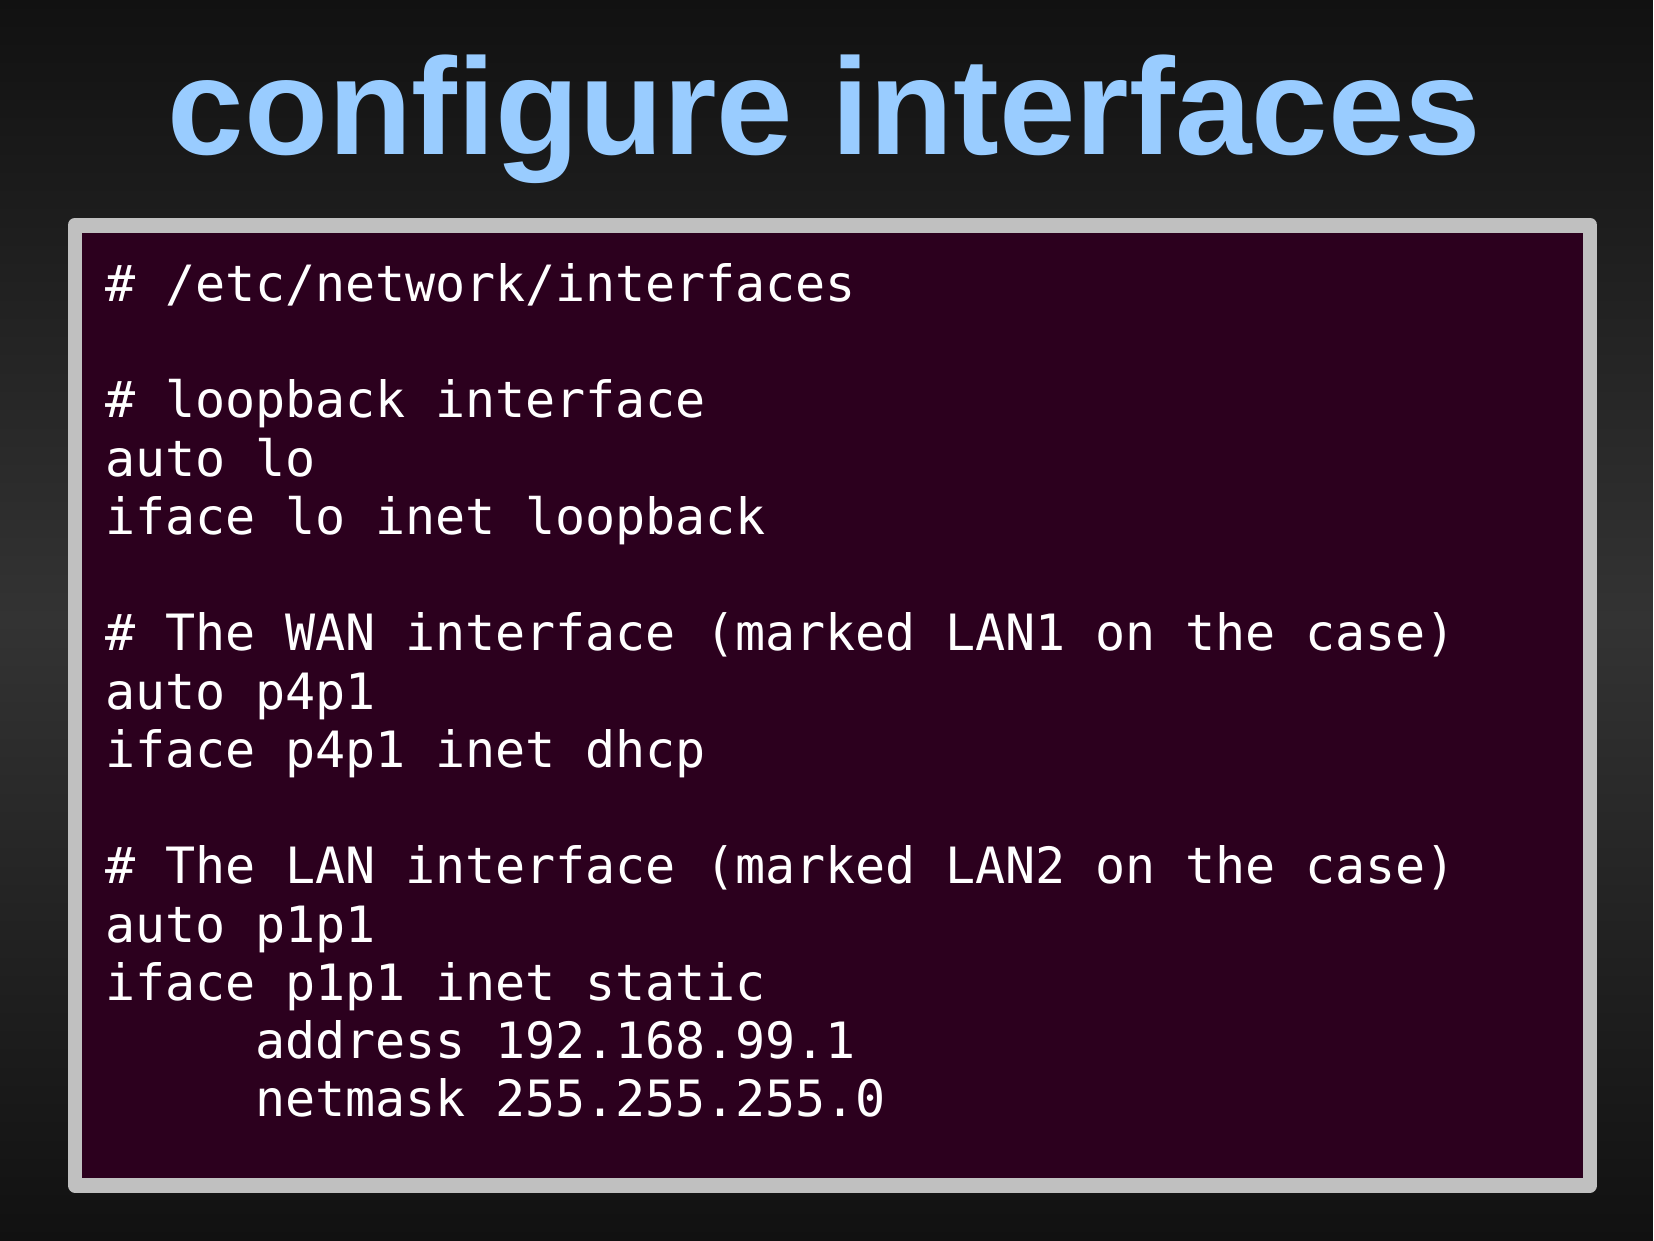

# configure interfaces
# /etc/network/interfaces
# loopback interface
auto lo
iface lo inet loopback
# The WAN interface (marked LAN1 on the case)
auto p4p1
iface p4p1 inet dhcp
# The LAN interface (marked LAN2 on the case)
auto p1p1
iface p1p1 inet static
 address 192.168.99.1
 netmask 255.255.255.0